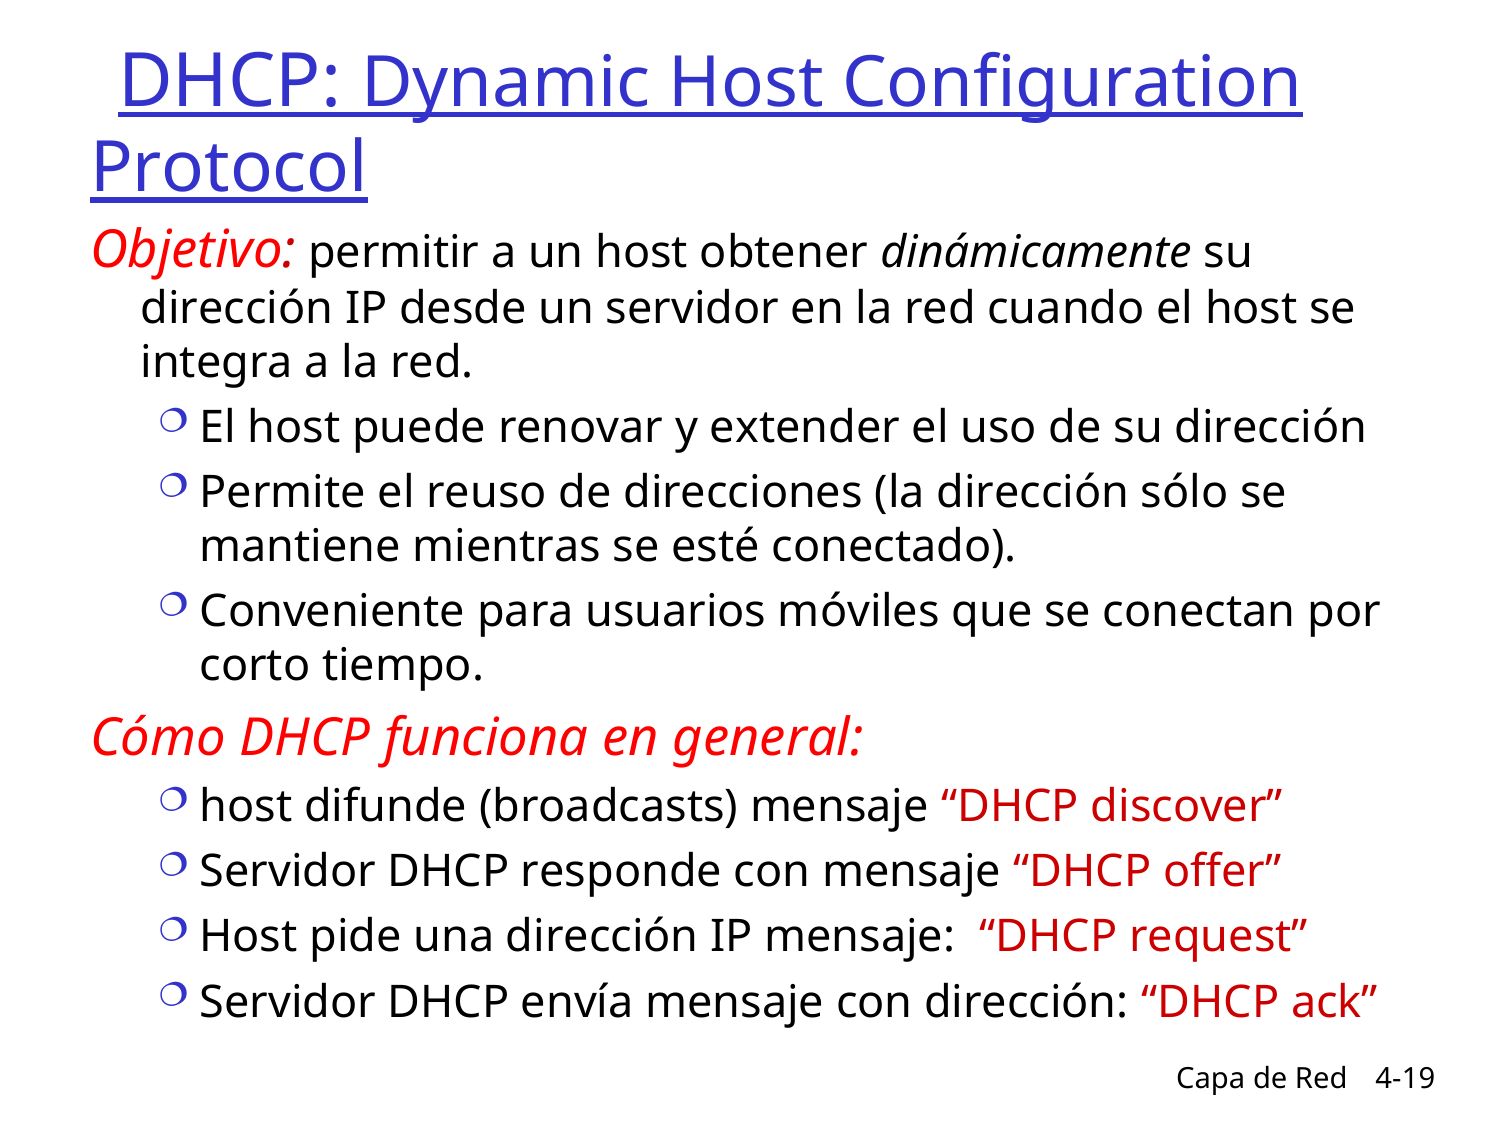

# DHCP: Dynamic Host Configuration Protocol
Objetivo: permitir a un host obtener dinámicamente su dirección IP desde un servidor en la red cuando el host se integra a la red.
El host puede renovar y extender el uso de su dirección
Permite el reuso de direcciones (la dirección sólo se mantiene mientras se esté conectado).
Conveniente para usuarios móviles que se conectan por corto tiempo.
Cómo DHCP funciona en general:
host difunde (broadcasts) mensaje “DHCP discover”
Servidor DHCP responde con mensaje “DHCP offer”
Host pide una dirección IP mensaje: “DHCP request”
Servidor DHCP envía mensaje con dirección: “DHCP ack”
19